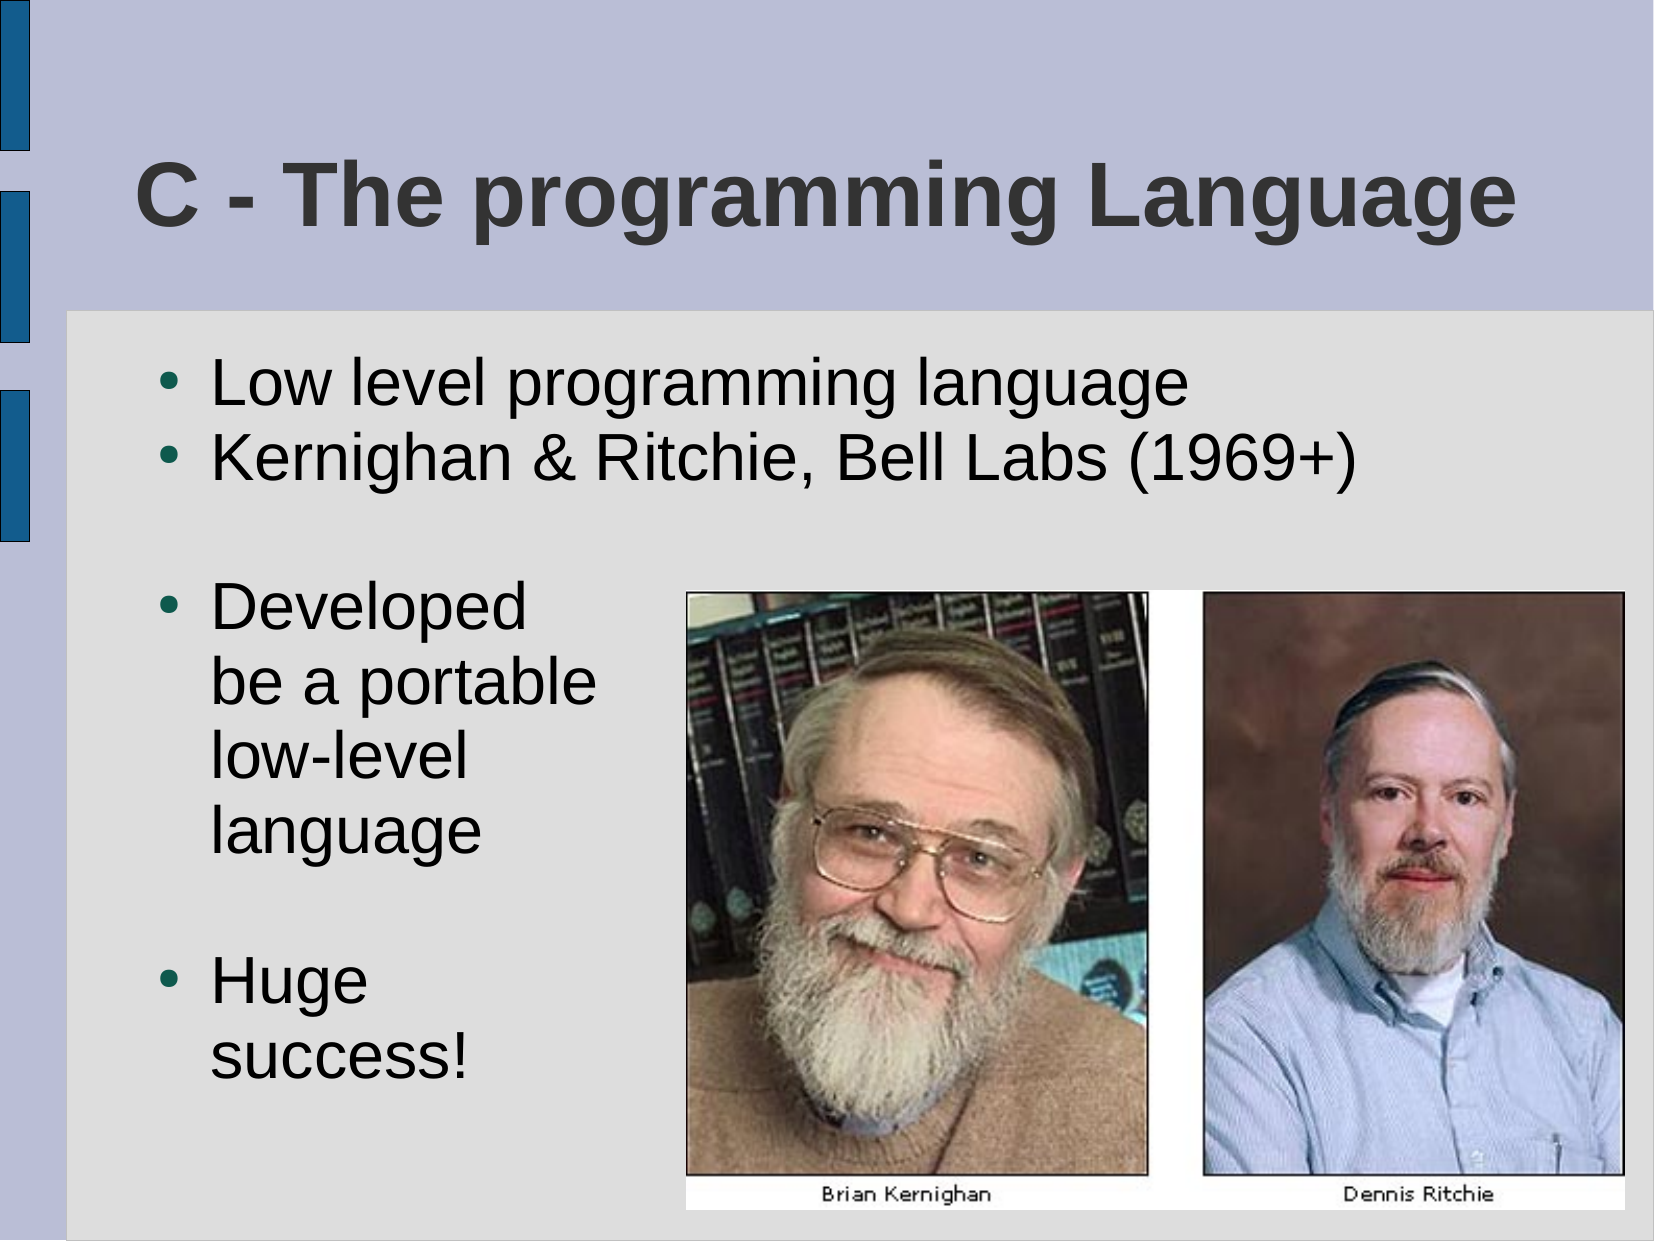

# C - The programming Language
Low level programming language
Kernighan & Ritchie, Bell Labs (1969+)
Developed
be a portable
low-level
language
Huge
success!